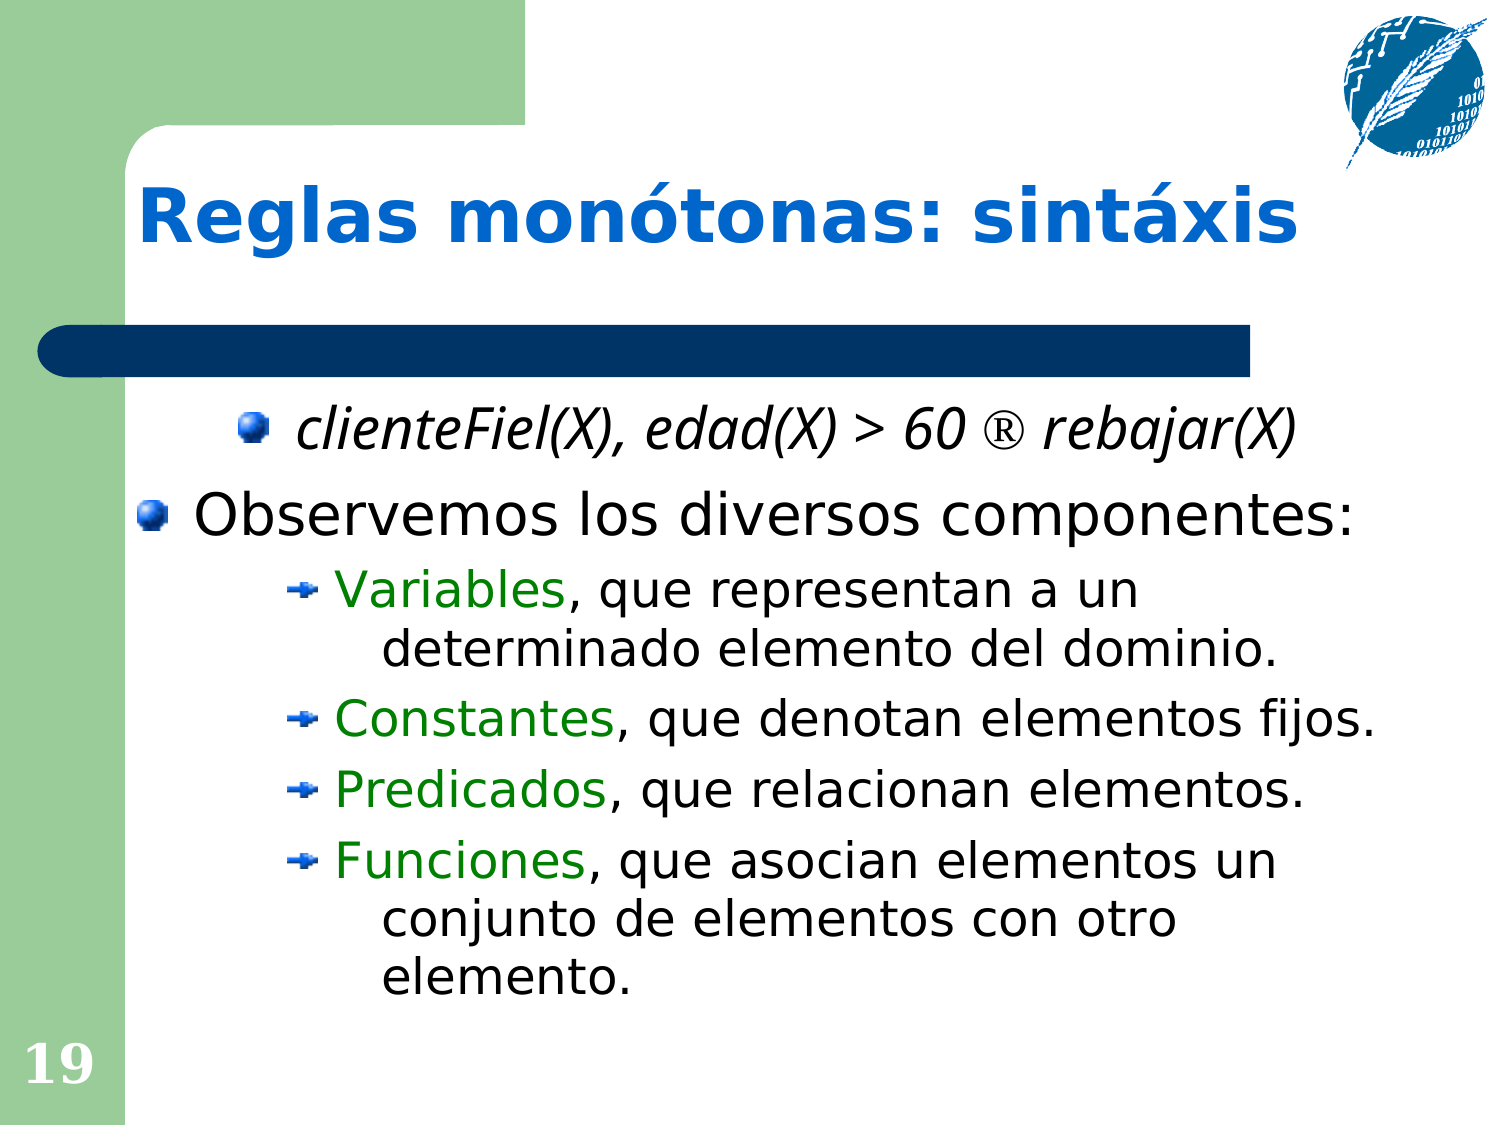

# Reglas monótonas: sintáxis
clienteFiel(X), edad(X) > 60 ® rebajar(X)
Observemos los diversos componentes:
Variables, que representan a un determinado elemento del dominio.
Constantes, que denotan elementos fijos.
Predicados, que relacionan elementos.
Funciones, que asocian elementos un conjunto de elementos con otro elemento.
19